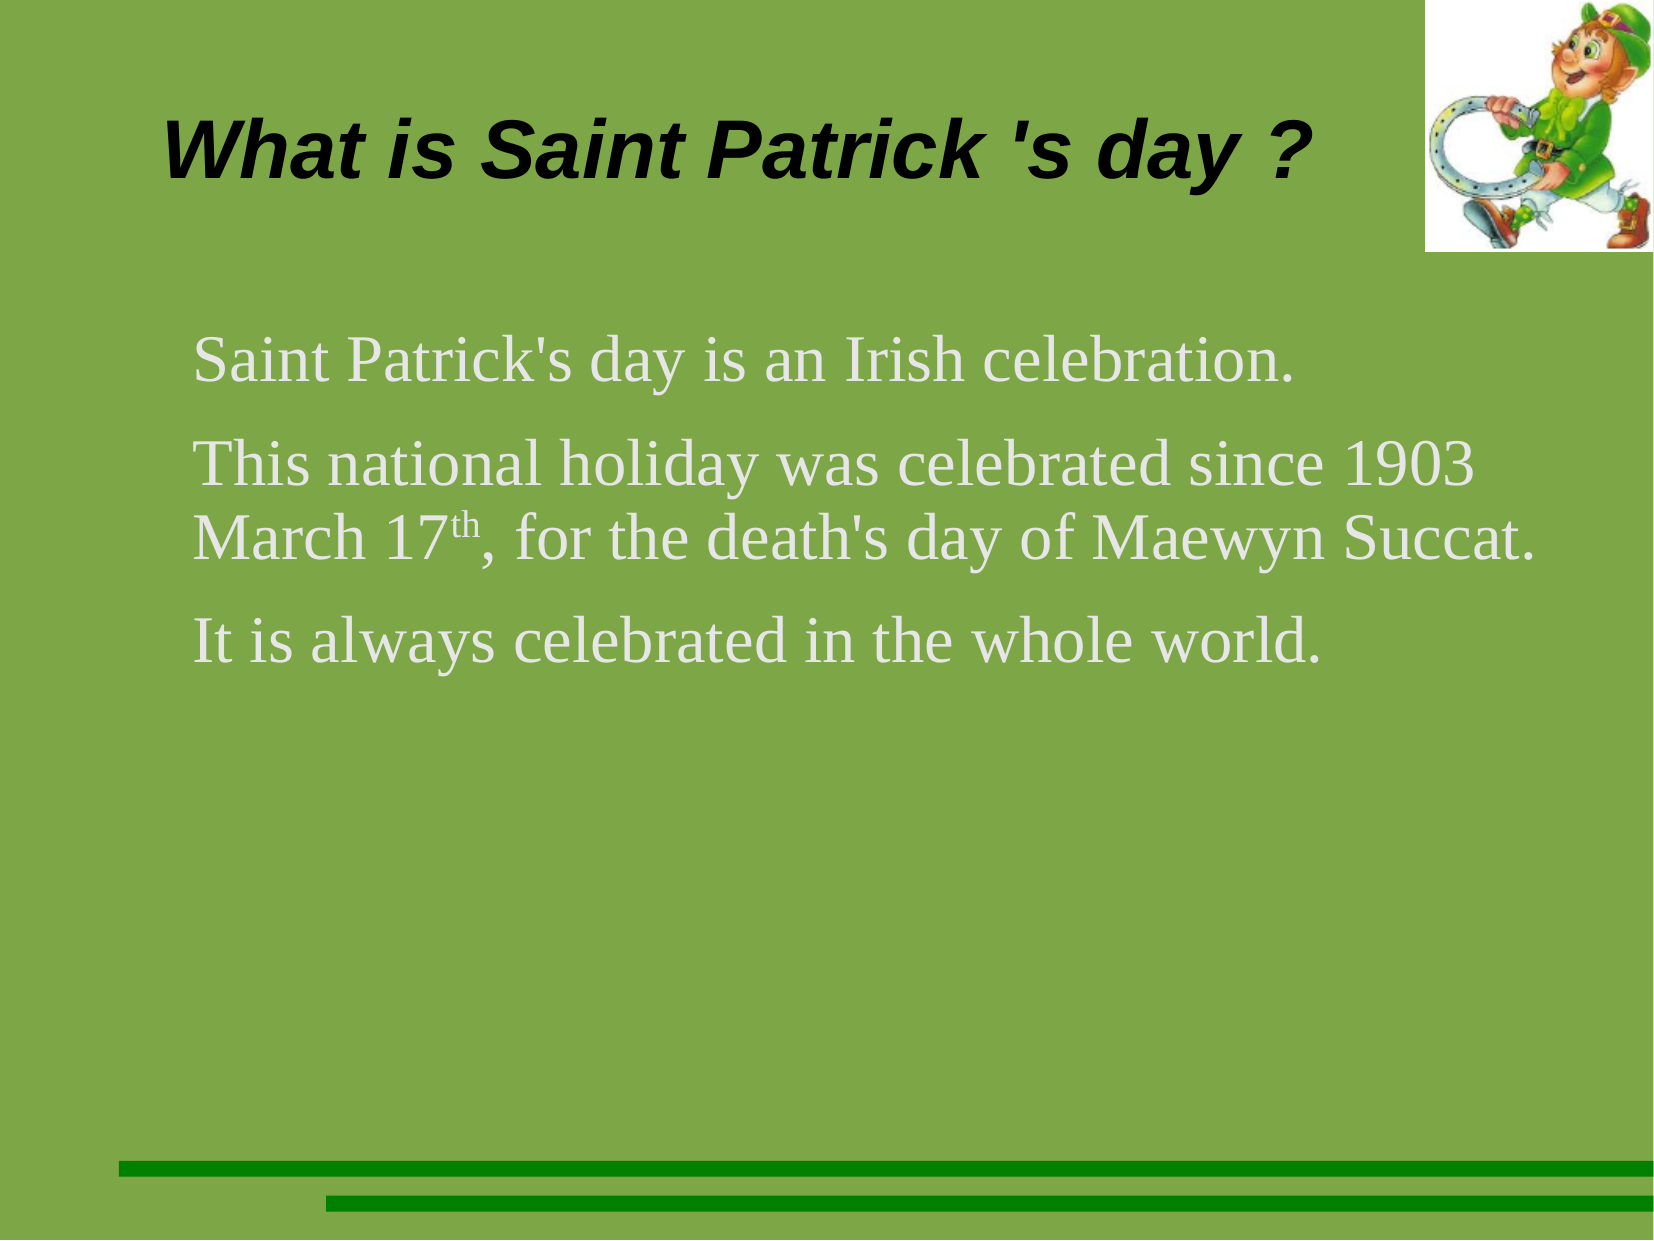

# What is Saint Patrick 's day ?
Saint Patrick's day is an Irish celebration.
This national holiday was celebrated since 1903 March 17th, for the death's day of Maewyn Succat.
It is always celebrated in the whole world.